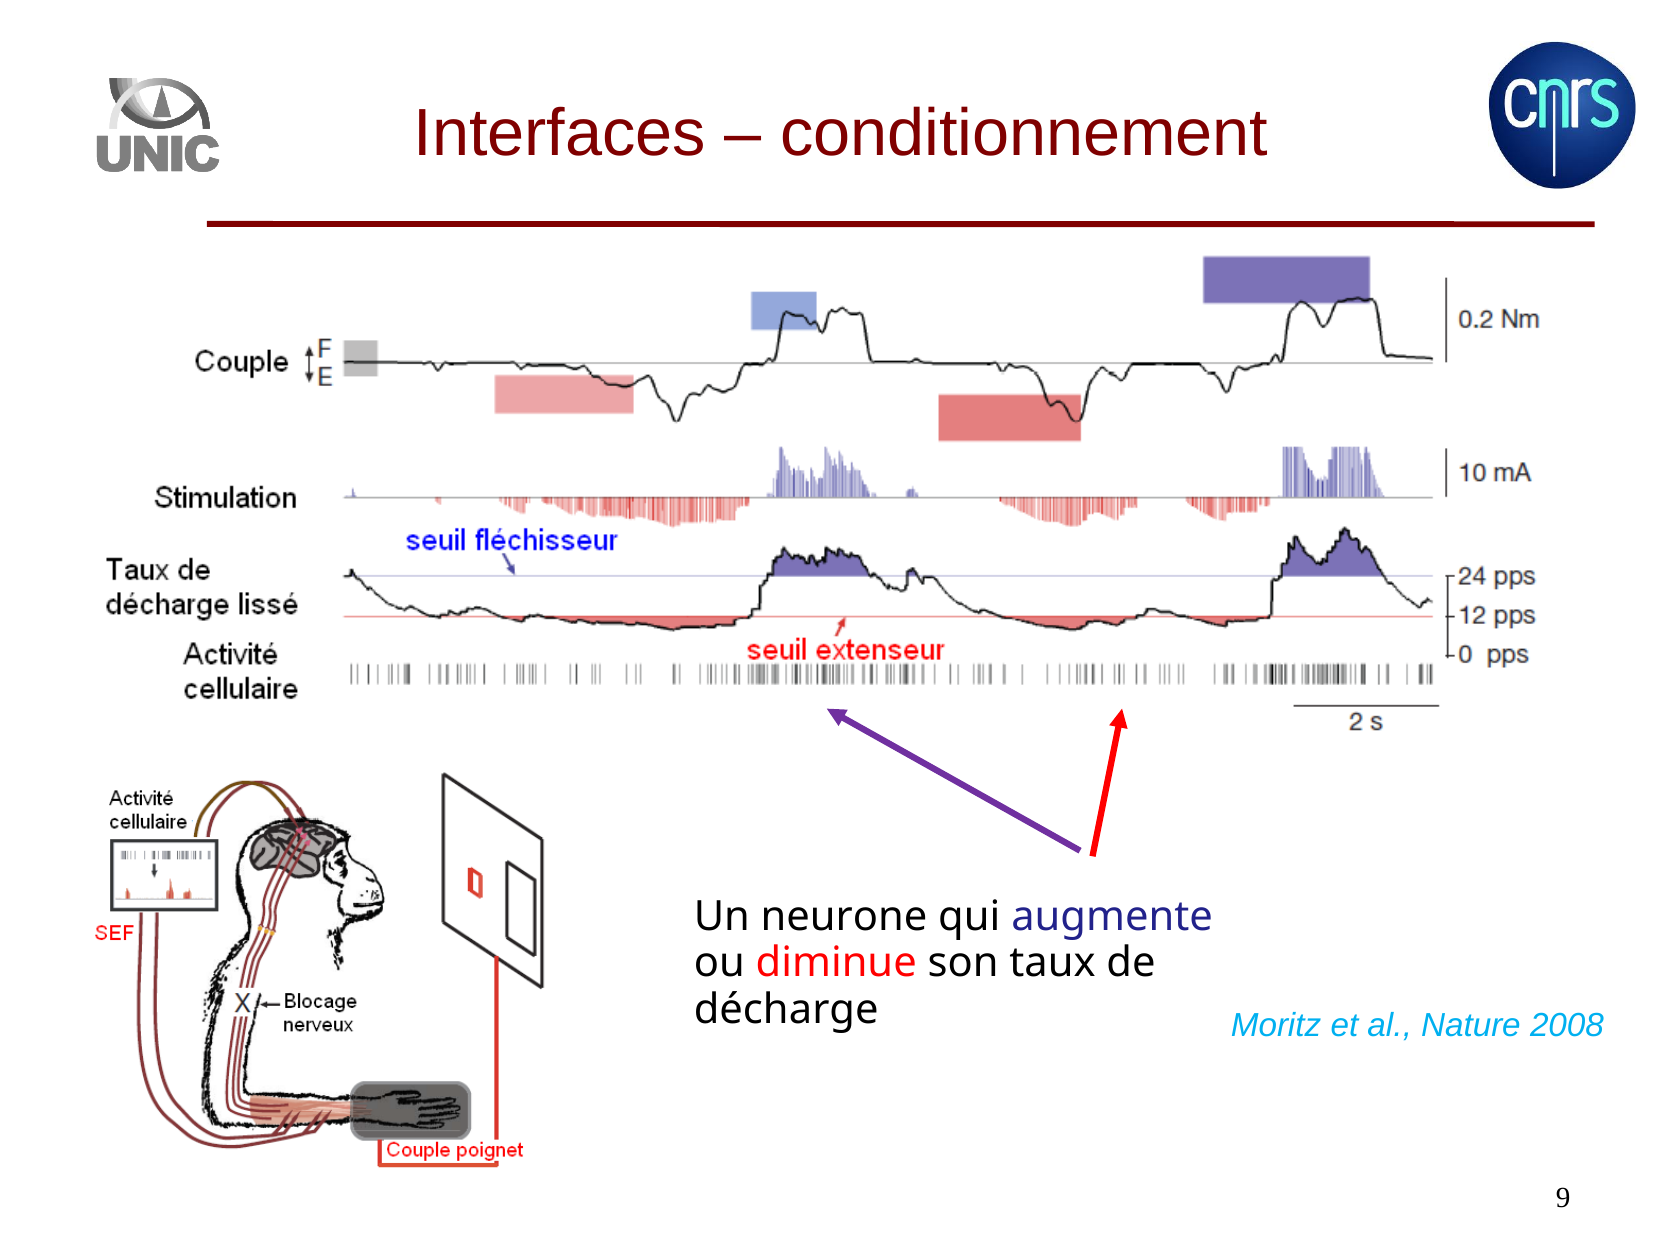

Interfaces – conditionnement
Un neurone qui augmente ou diminue son taux de décharge
Moritz et al., Nature 2008